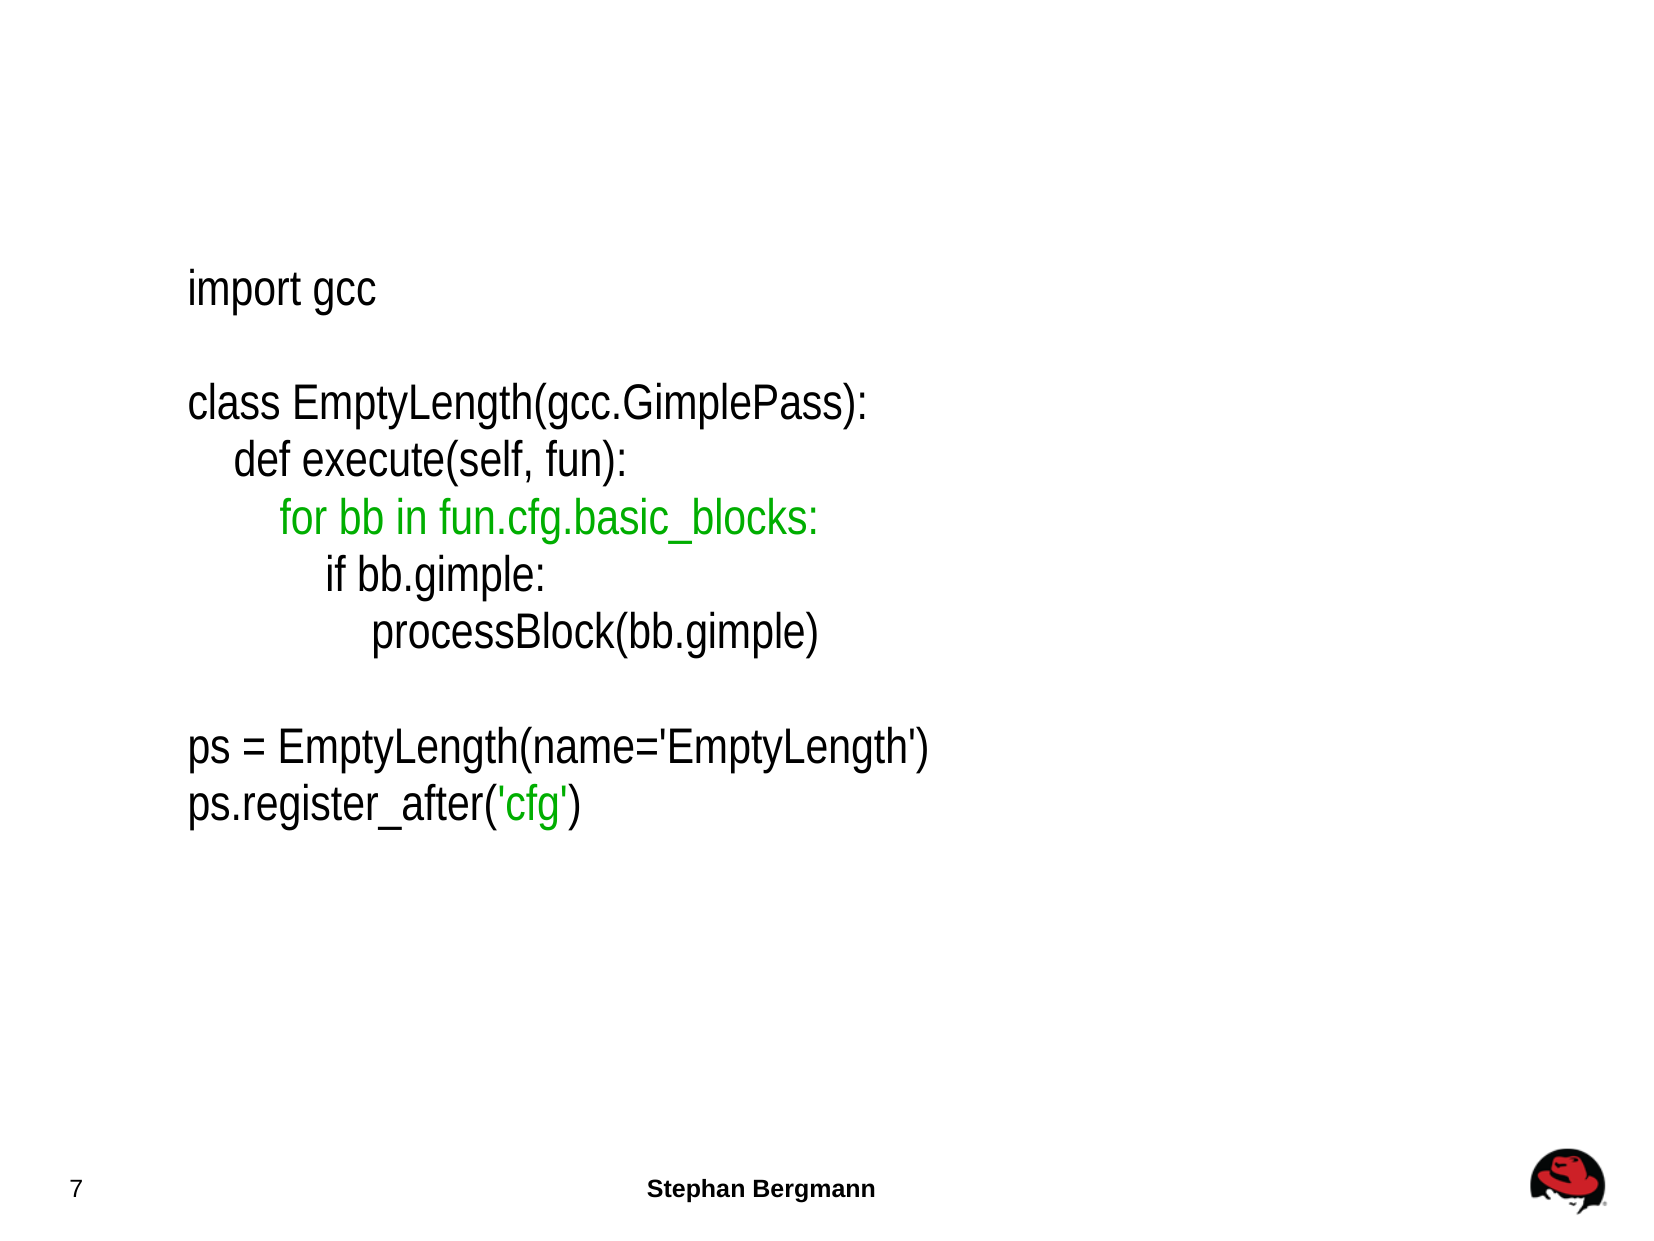

# import gcc
class EmptyLength(gcc.GimplePass):
 def execute(self, fun):
 for bb in fun.cfg.basic_blocks:
 if bb.gimple:
 processBlock(bb.gimple)
ps = EmptyLength(name='EmptyLength')
ps.register_after('cfg')